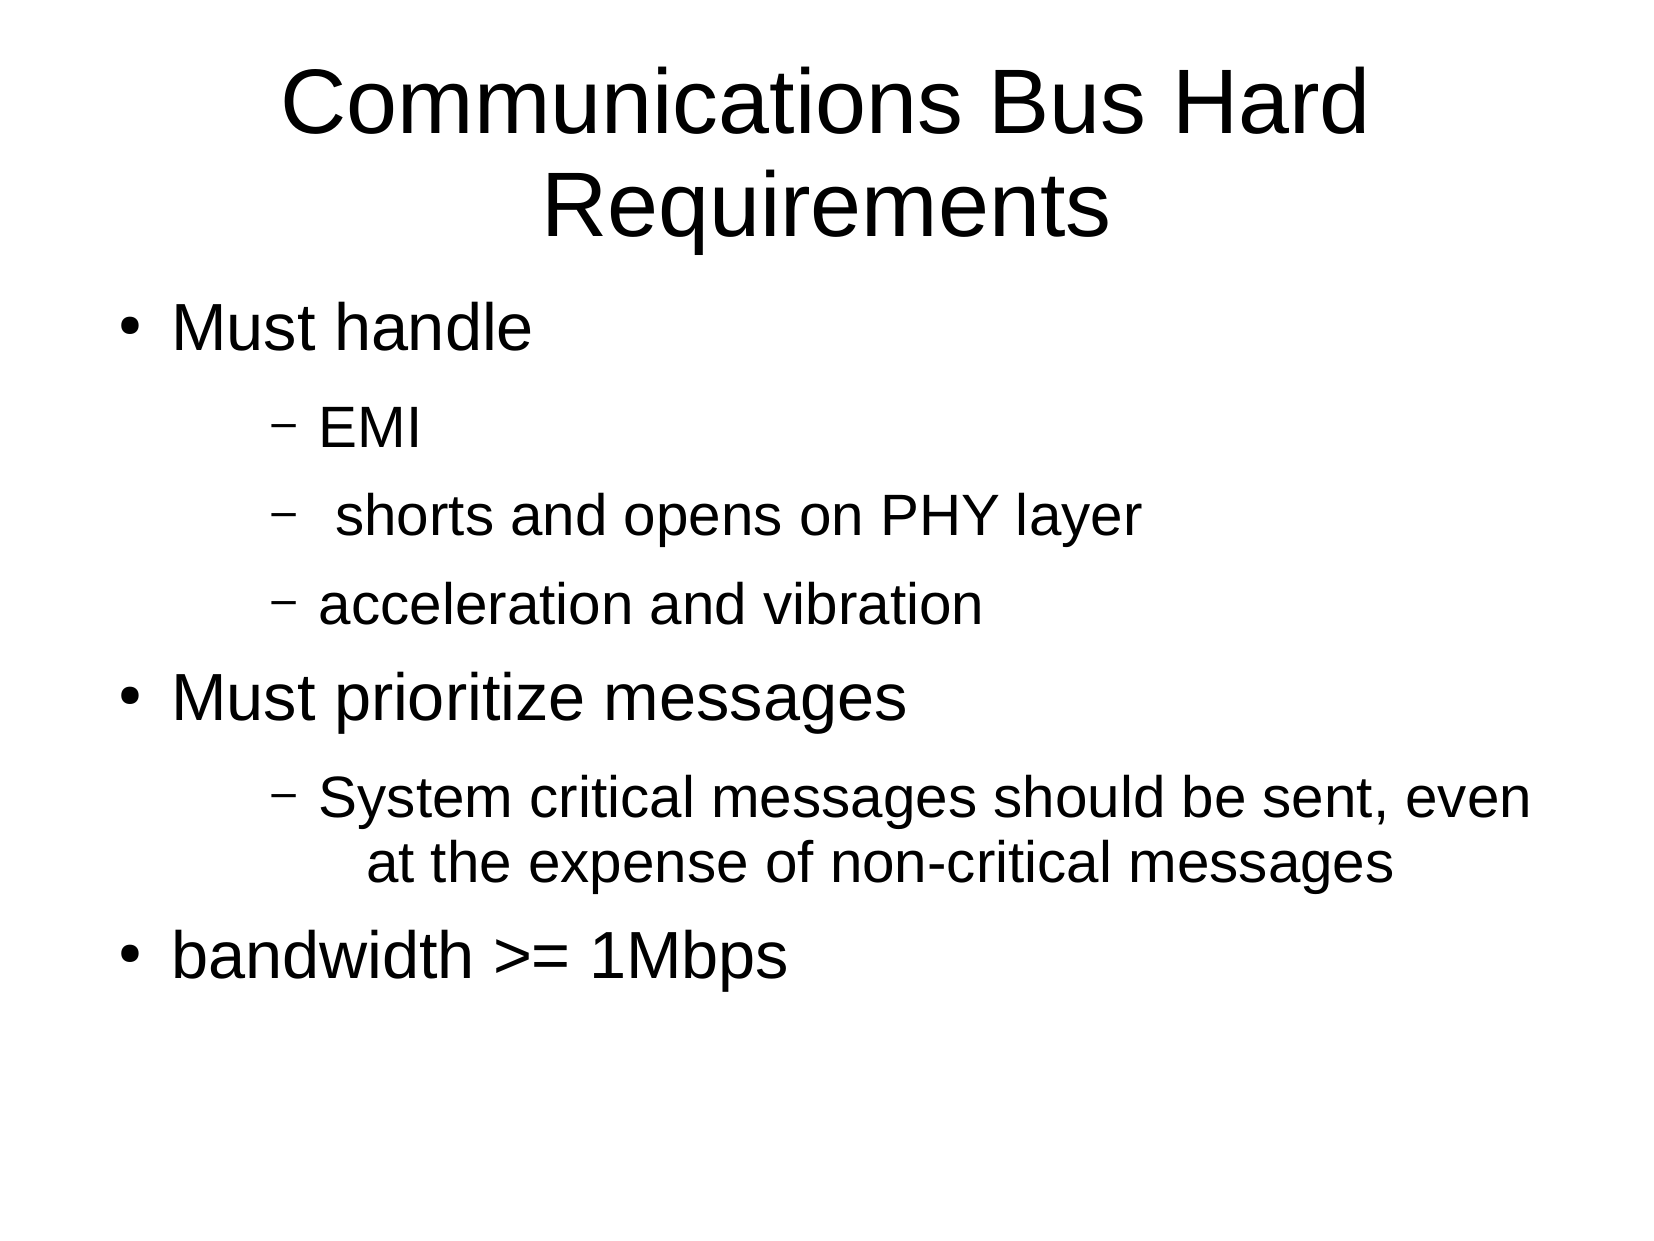

# Communications Bus Hard Requirements
Must handle
EMI
 shorts and opens on PHY layer
acceleration and vibration
Must prioritize messages
System critical messages should be sent, even at the expense of non-critical messages
bandwidth >= 1Mbps